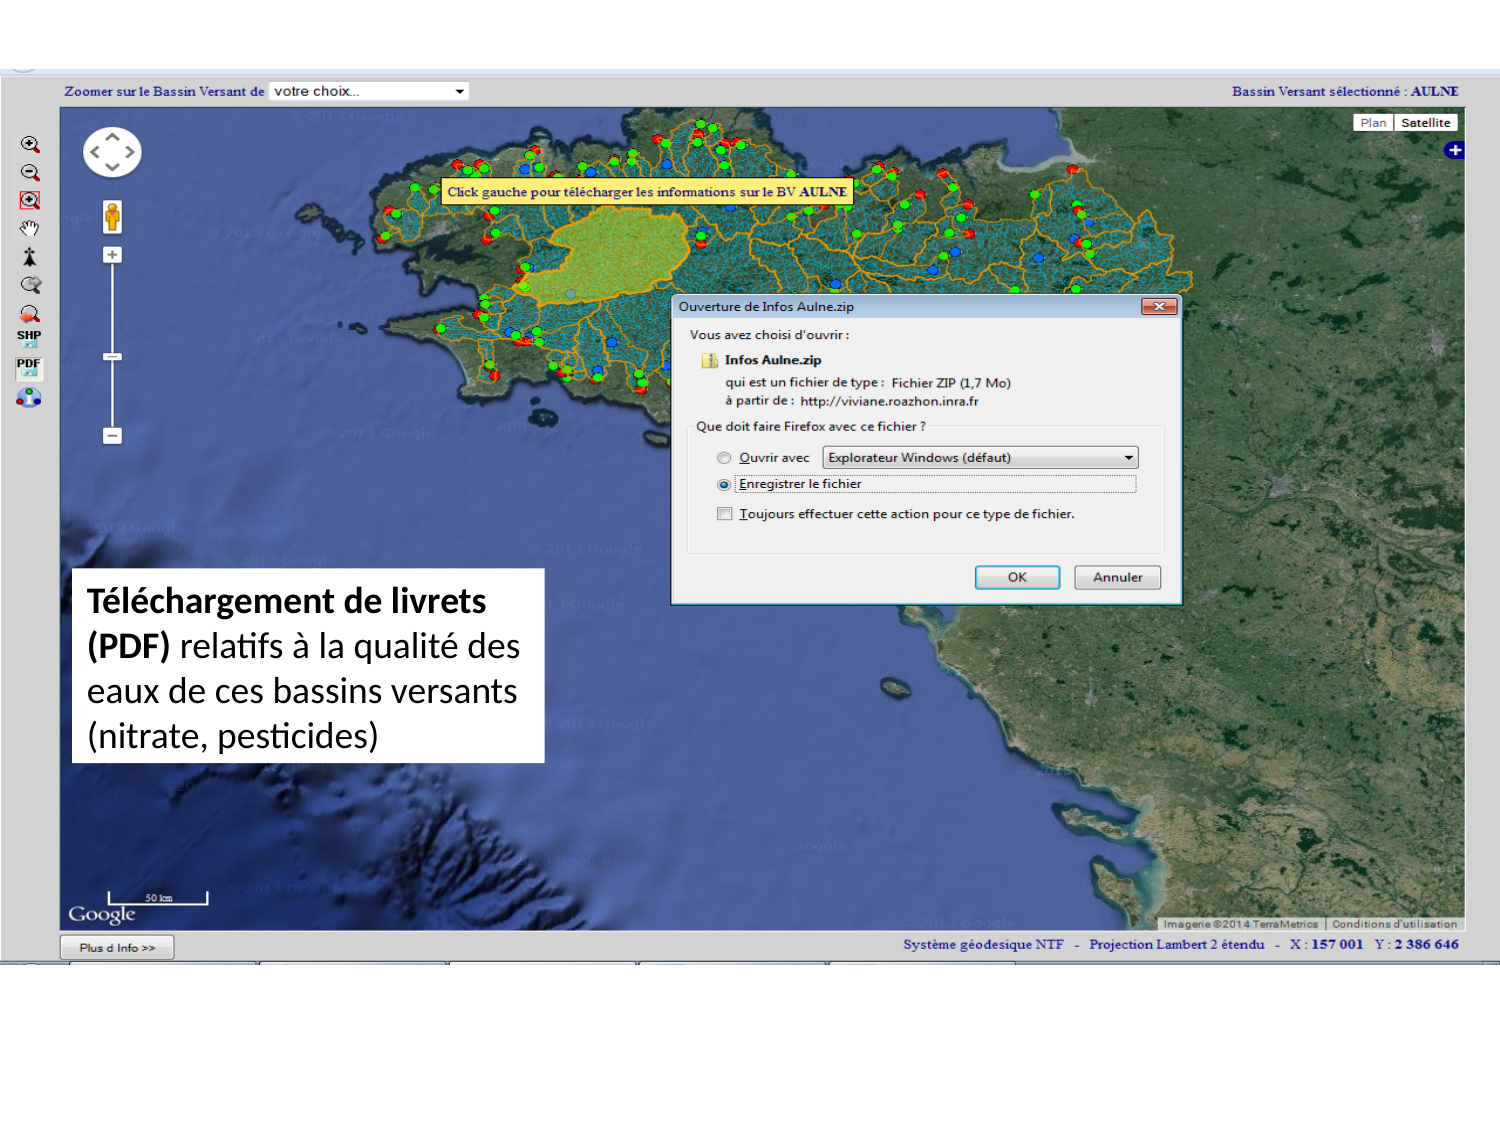

Téléchargement de livrets (PDF) relatifs à la qualité des eaux de ces bassins versants (nitrate, pesticides)